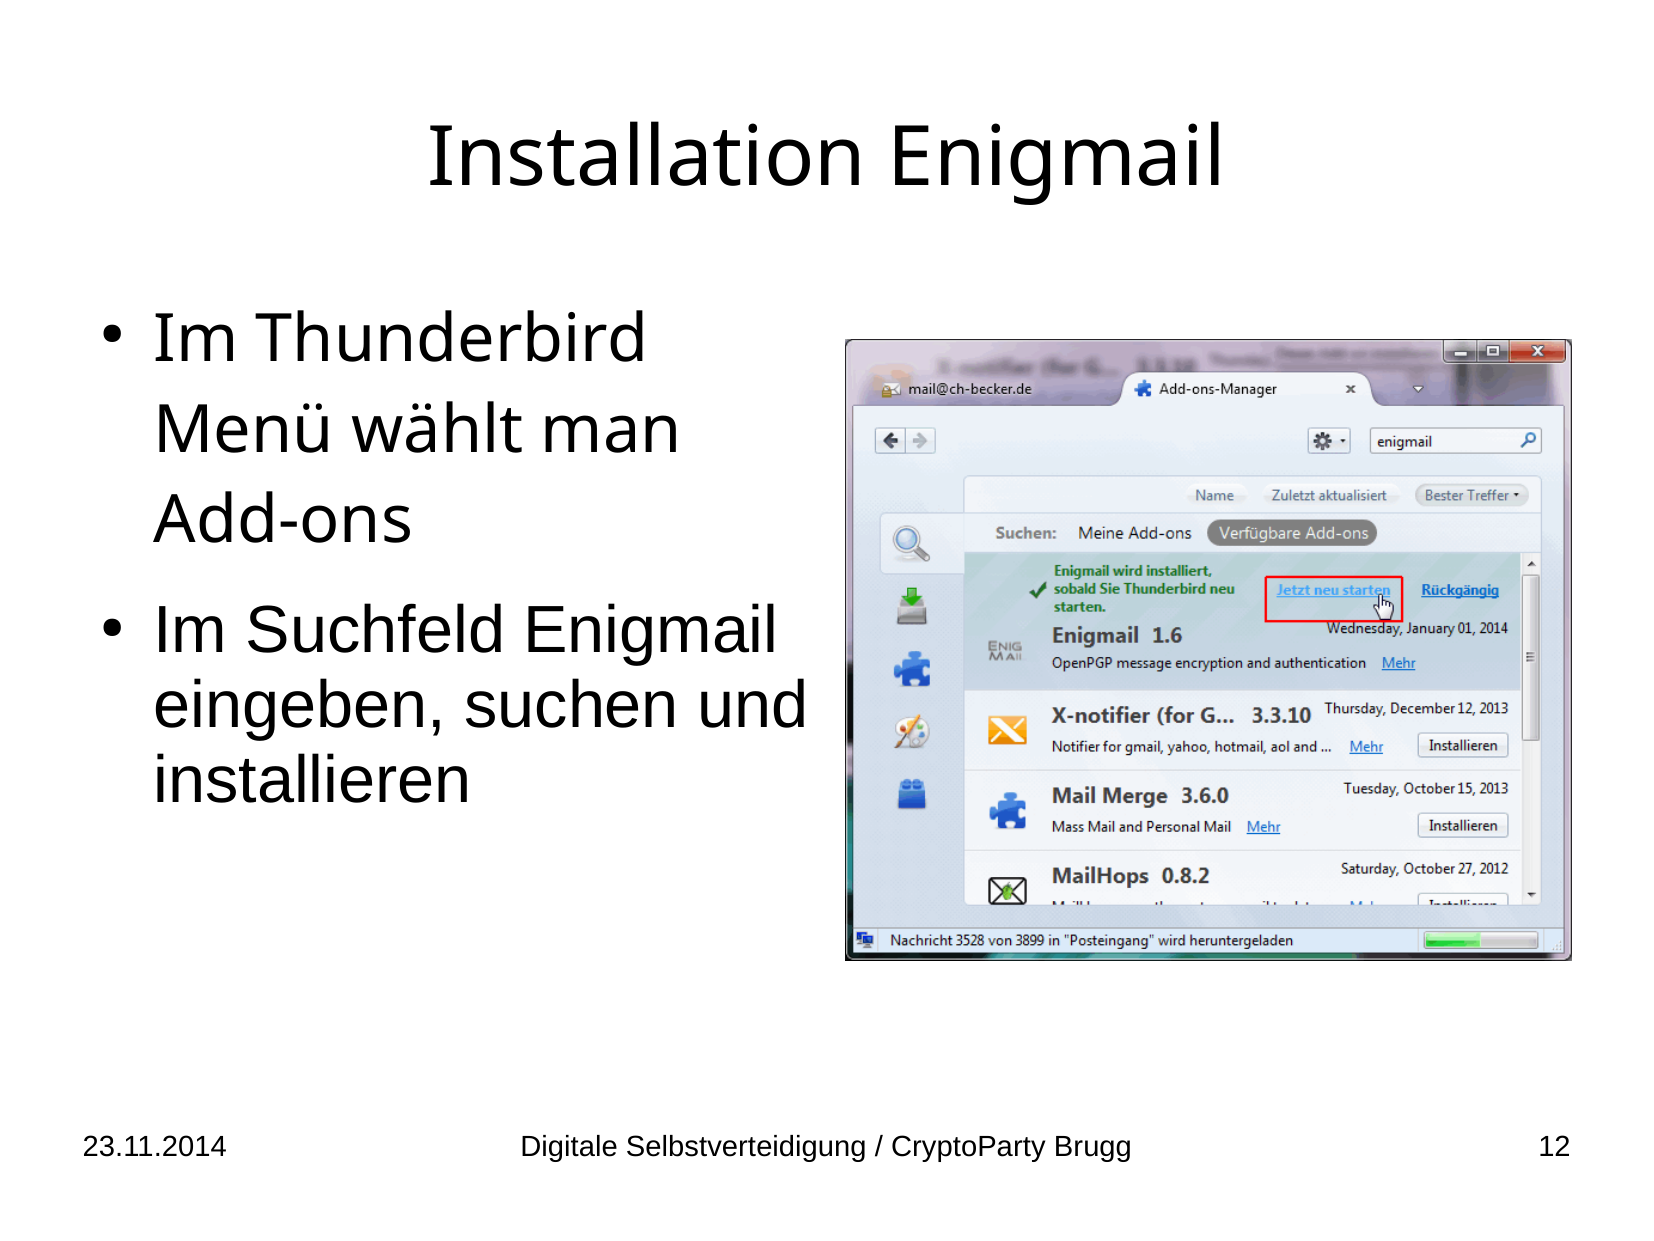

# Installation Enigmail
Im Thunderbird Menü wählt man Add-ons
Im Suchfeld Enigmail eingeben, suchen und installieren
23.11.2014
Digitale Selbstverteidigung / CryptoParty Brugg
12